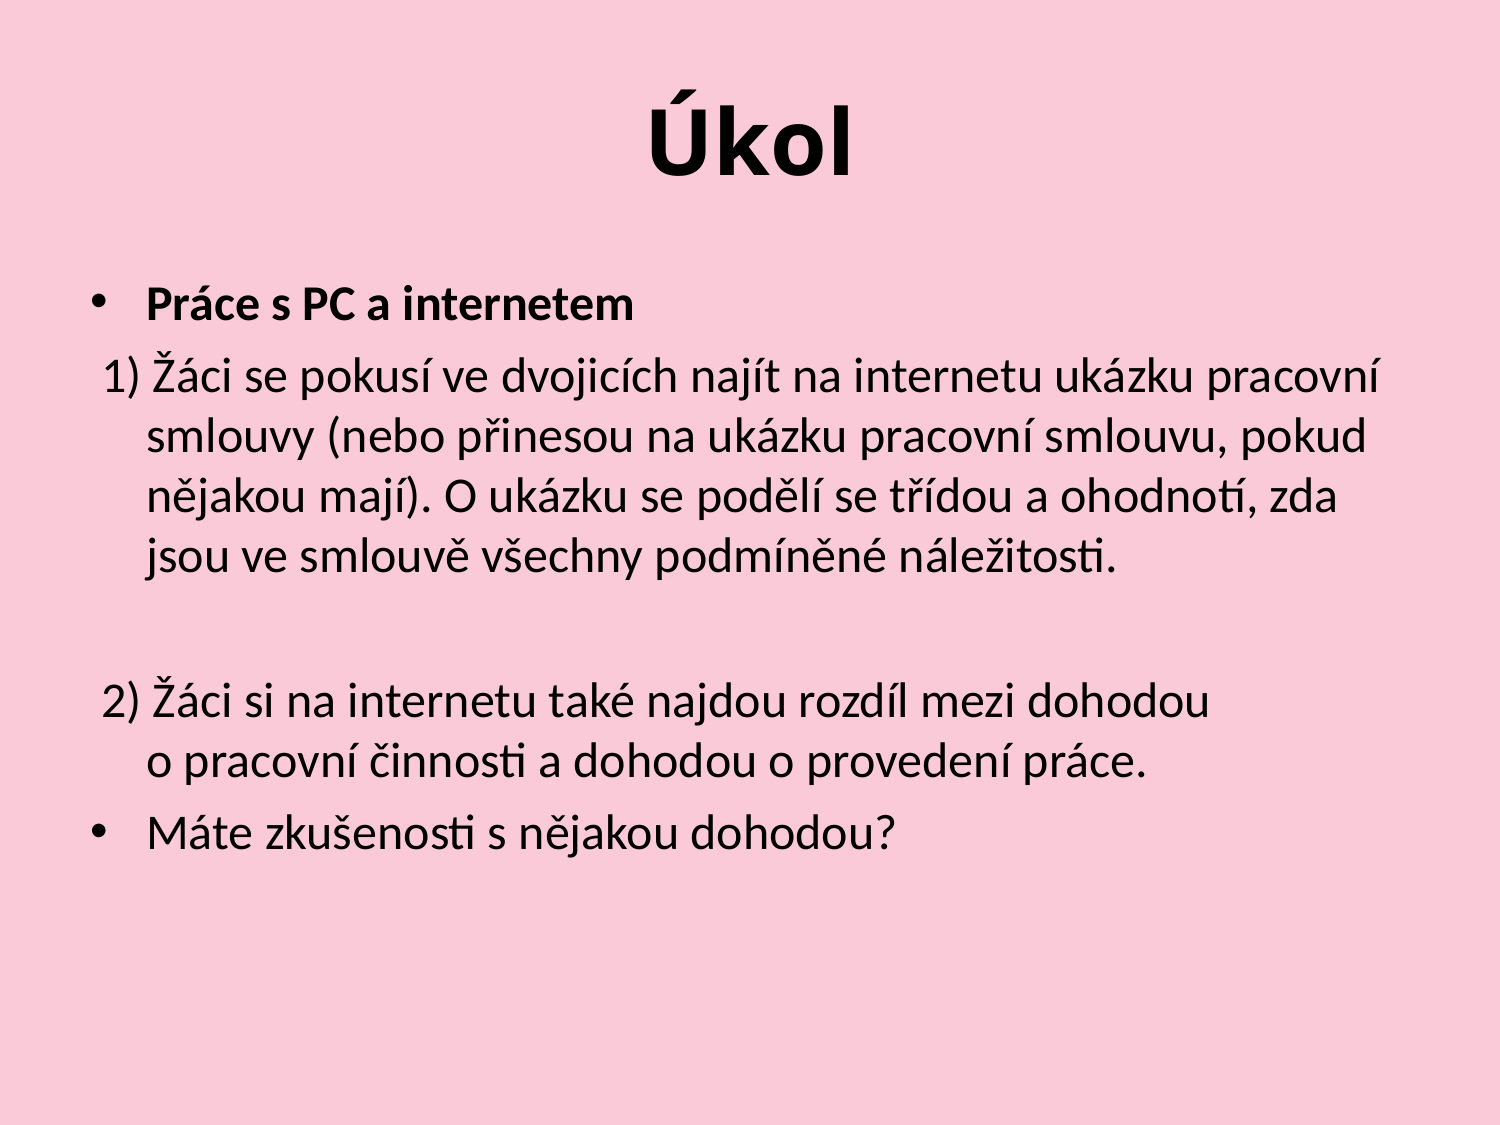

# Úkol
Práce s PC a internetem
 1) Žáci se pokusí ve dvojicích najít na internetu ukázku pracovní smlouvy (nebo přinesou na ukázku pracovní smlouvu, pokud nějakou mají). O ukázku se podělí se třídou a ohodnotí, zda jsou ve smlouvě všechny podmíněné náležitosti.
 2) Žáci si na internetu také najdou rozdíl mezi dohodou
o pracovní činnosti a dohodou o provedení práce.
Máte zkušenosti s nějakou dohodou?